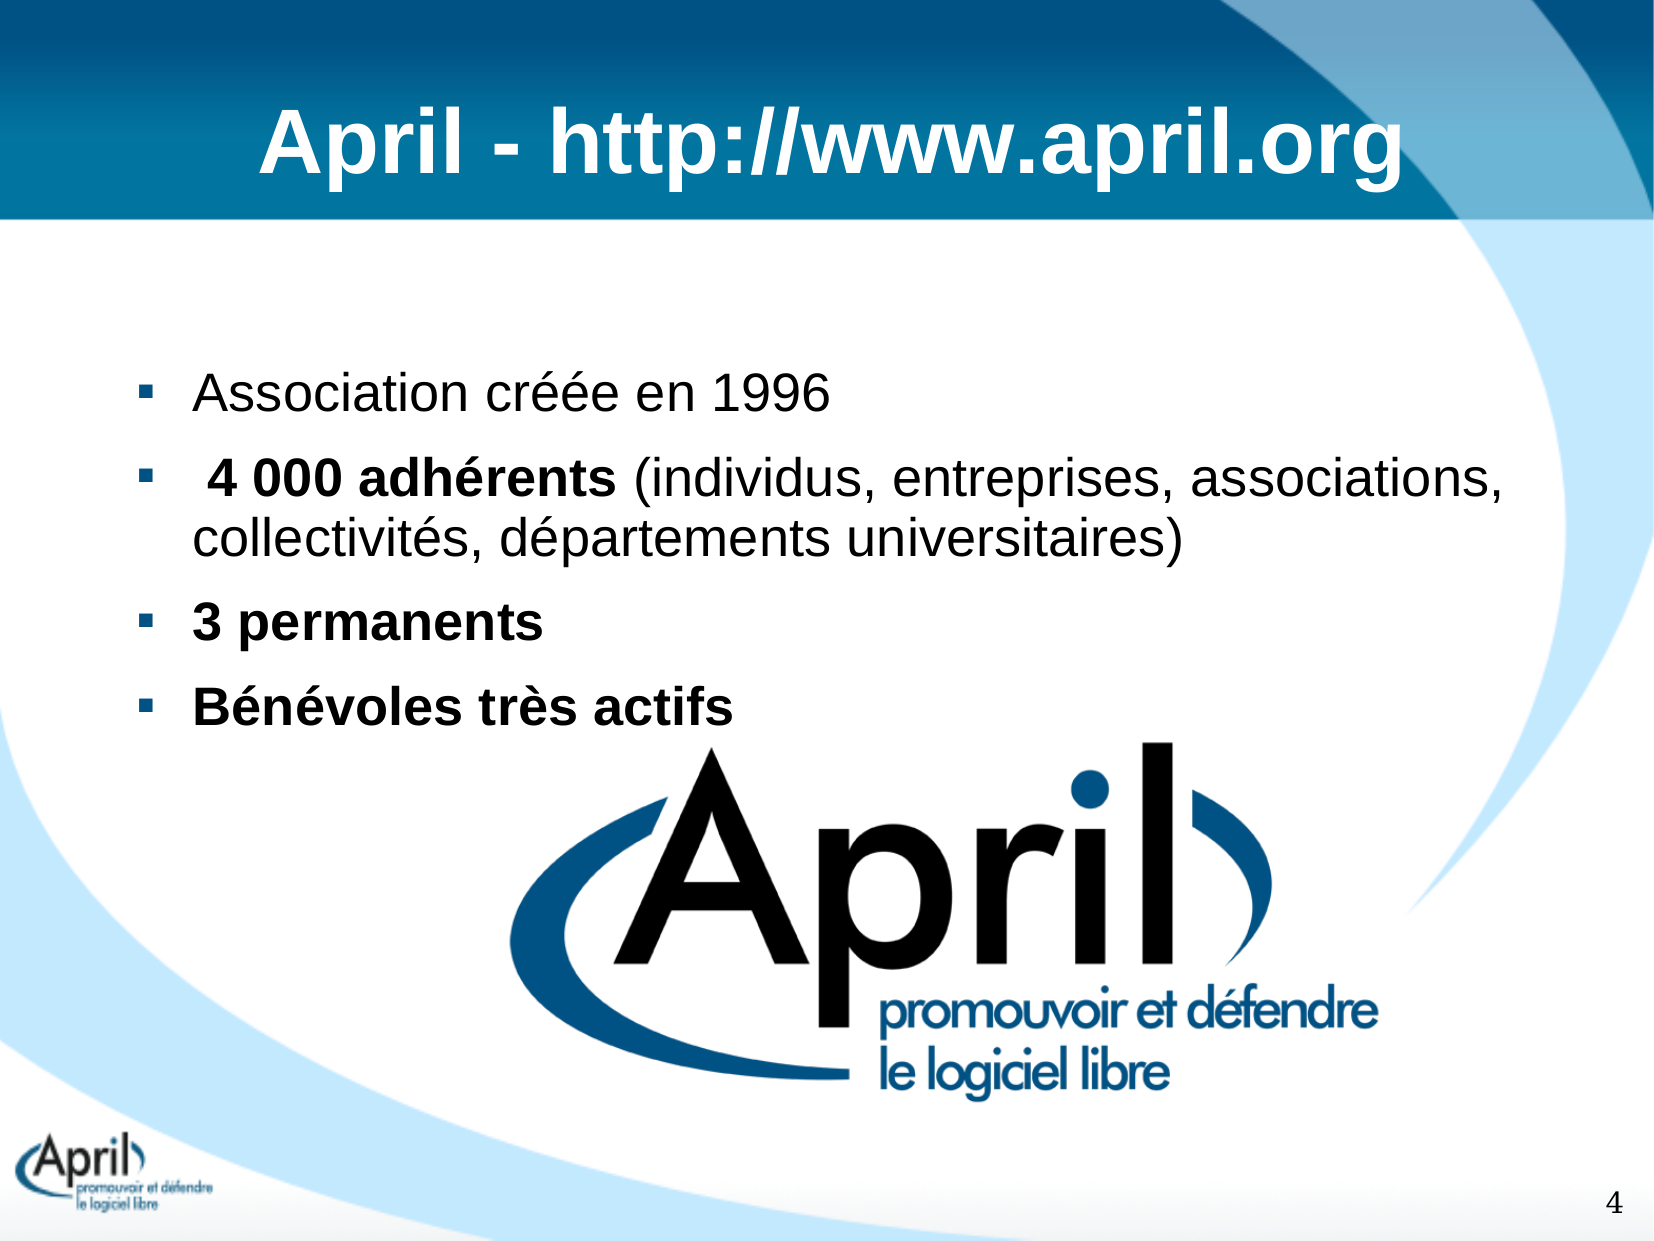

# April - http://www.april.org
Association créée en 1996
 4 000 adhérents (individus, entreprises, associations, collectivités, départements universitaires)
3 permanents
Bénévoles très actifs
4